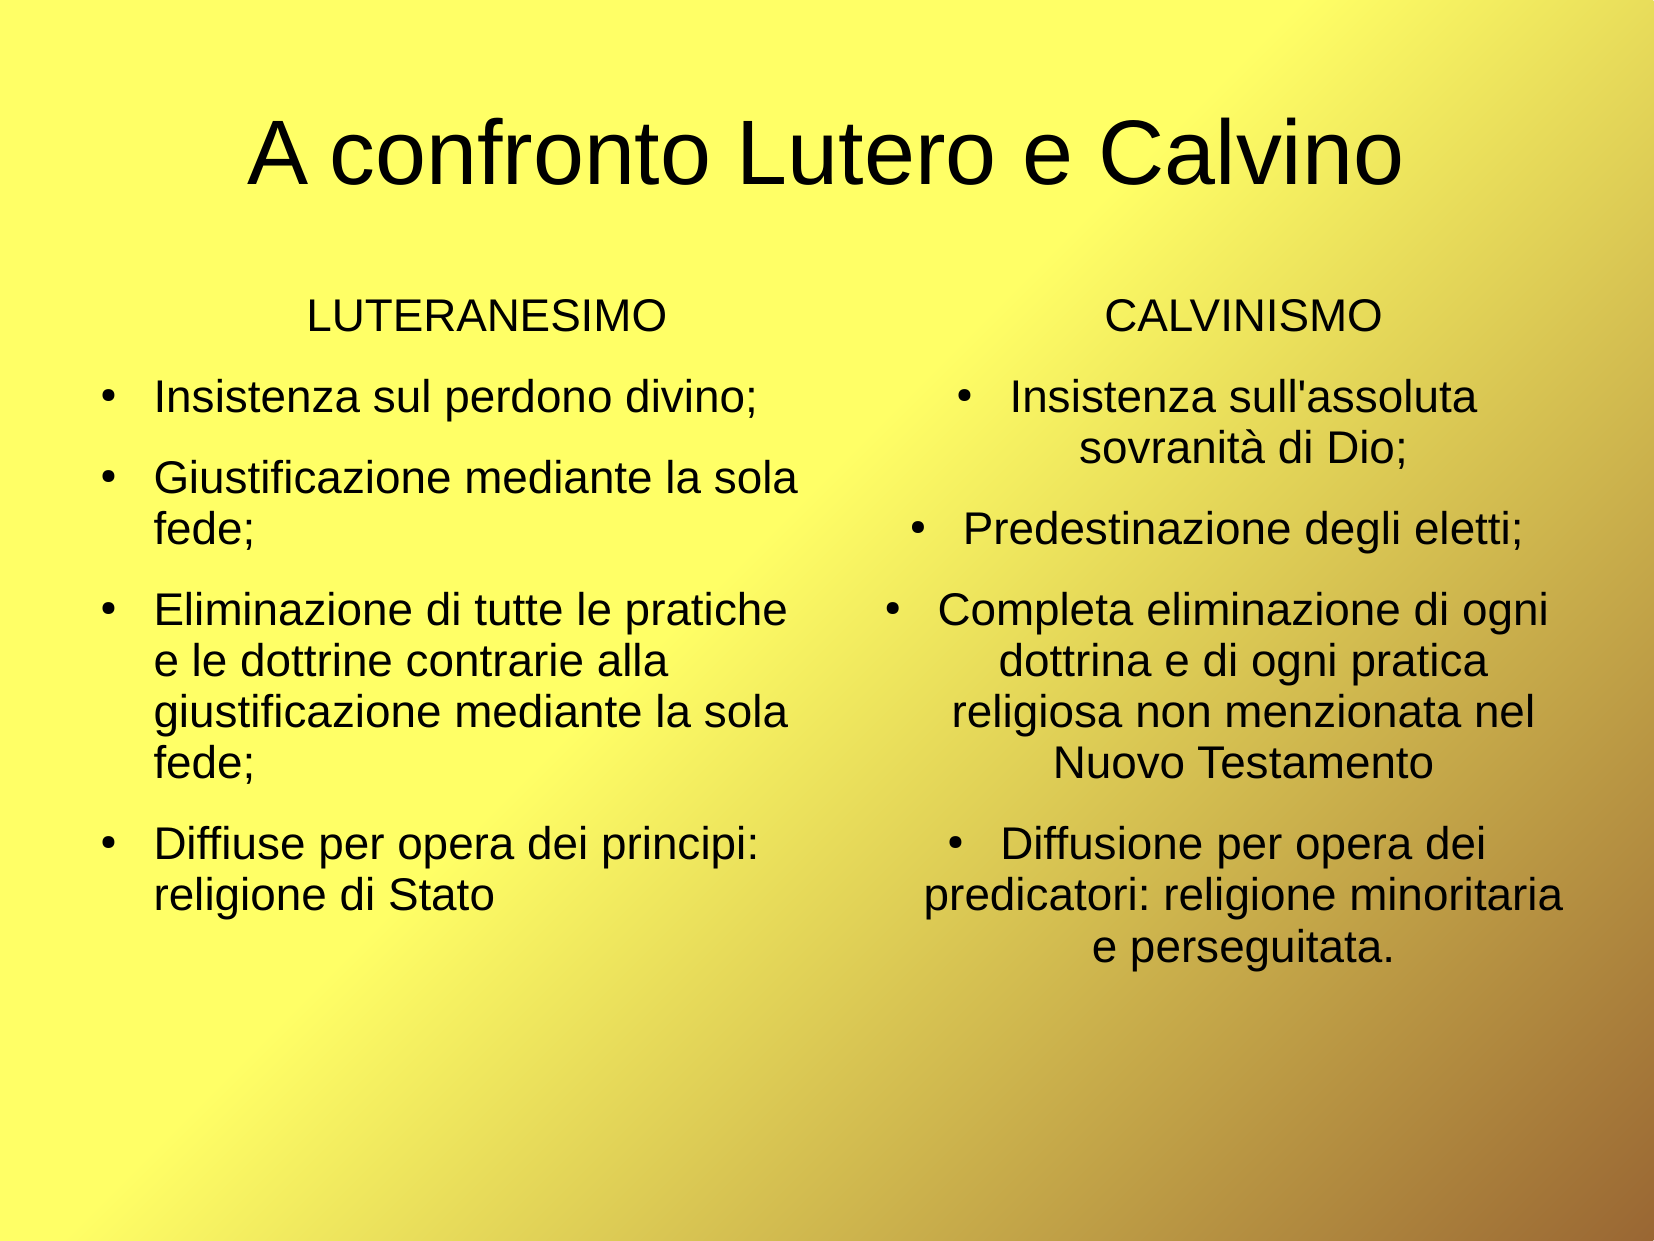

# A confronto Lutero e Calvino
 LUTERANESIMO
Insistenza sul perdono divino;
Giustificazione mediante la sola fede;
Eliminazione di tutte le pratiche e le dottrine contrarie alla giustificazione mediante la sola fede;
Diffiuse per opera dei principi: religione di Stato
CALVINISMO
Insistenza sull'assoluta sovranità di Dio;
Predestinazione degli eletti;
Completa eliminazione di ogni dottrina e di ogni pratica religiosa non menzionata nel Nuovo Testamento
Diffusione per opera dei predicatori: religione minoritaria e perseguitata.